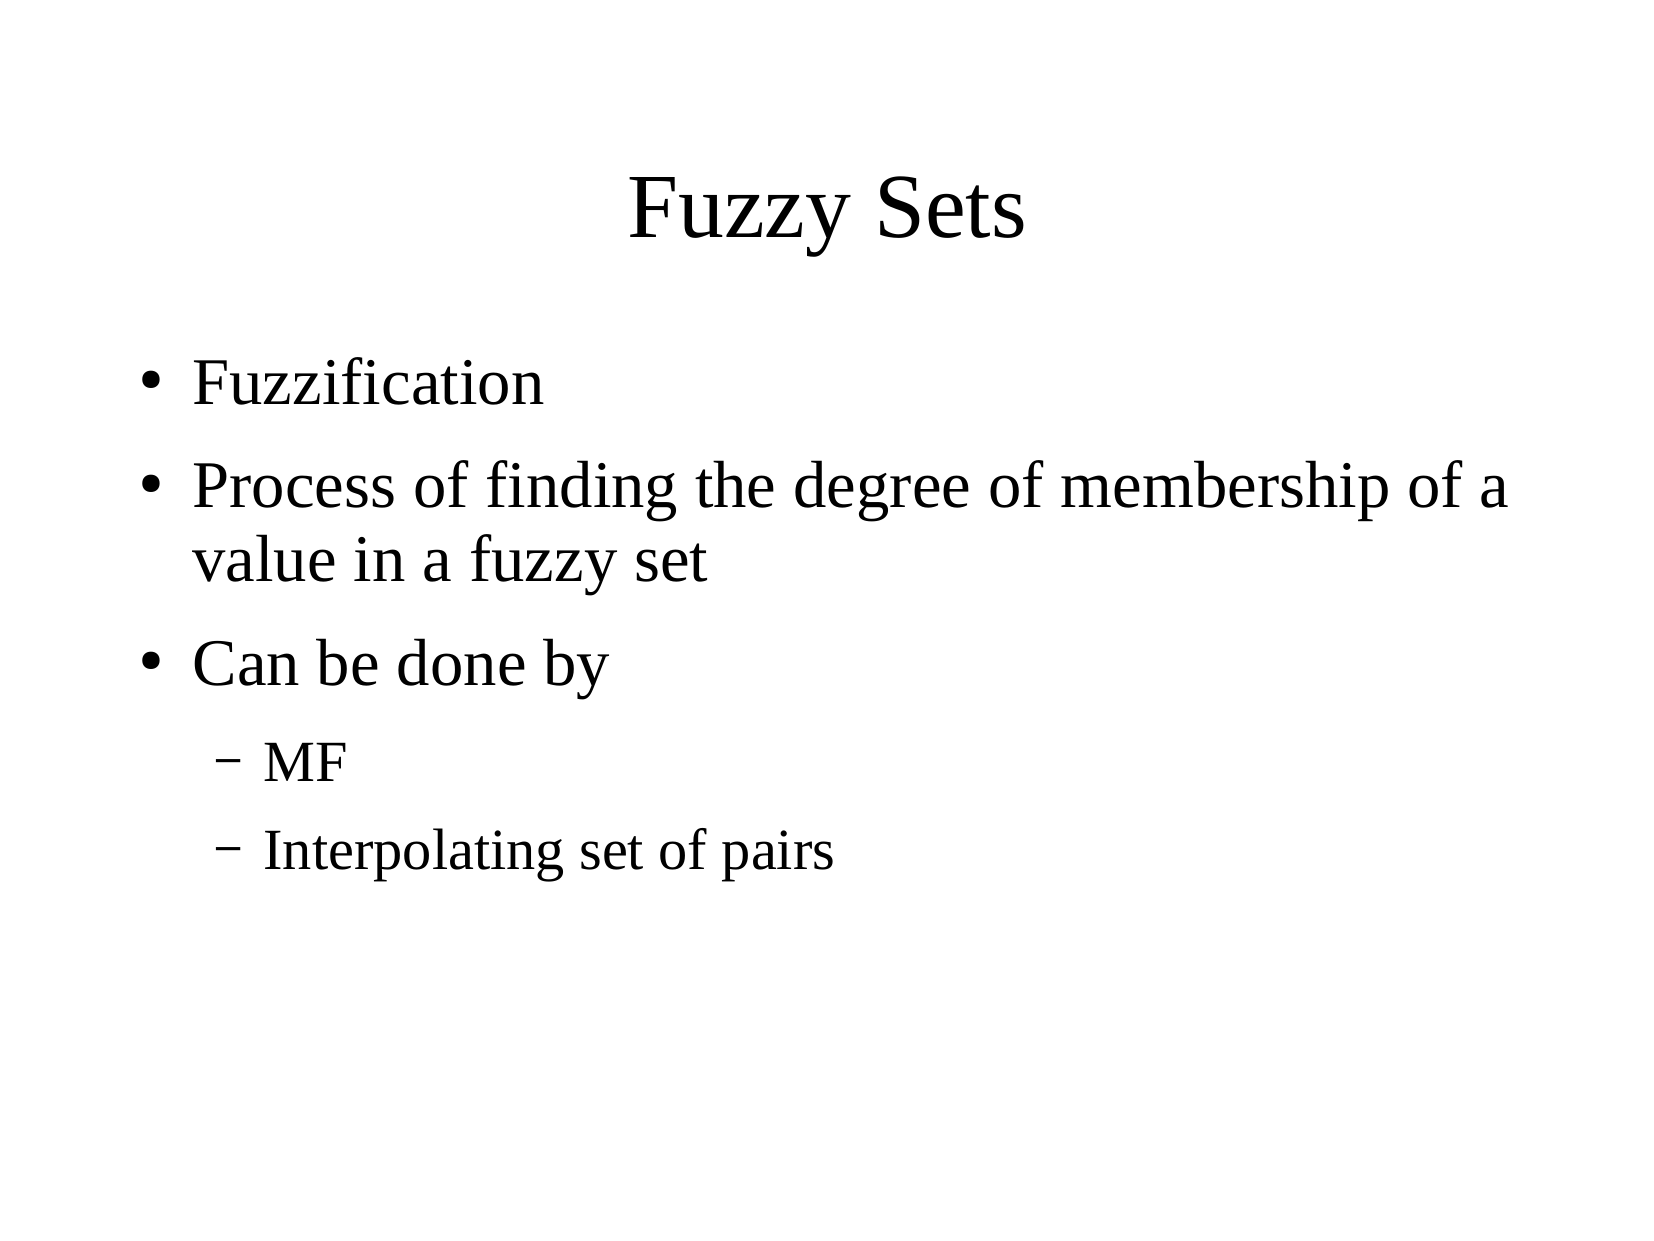

# Fuzzy Sets
Fuzzification
Process of finding the degree of membership of a value in a fuzzy set
Can be done by
MF
Interpolating set of pairs